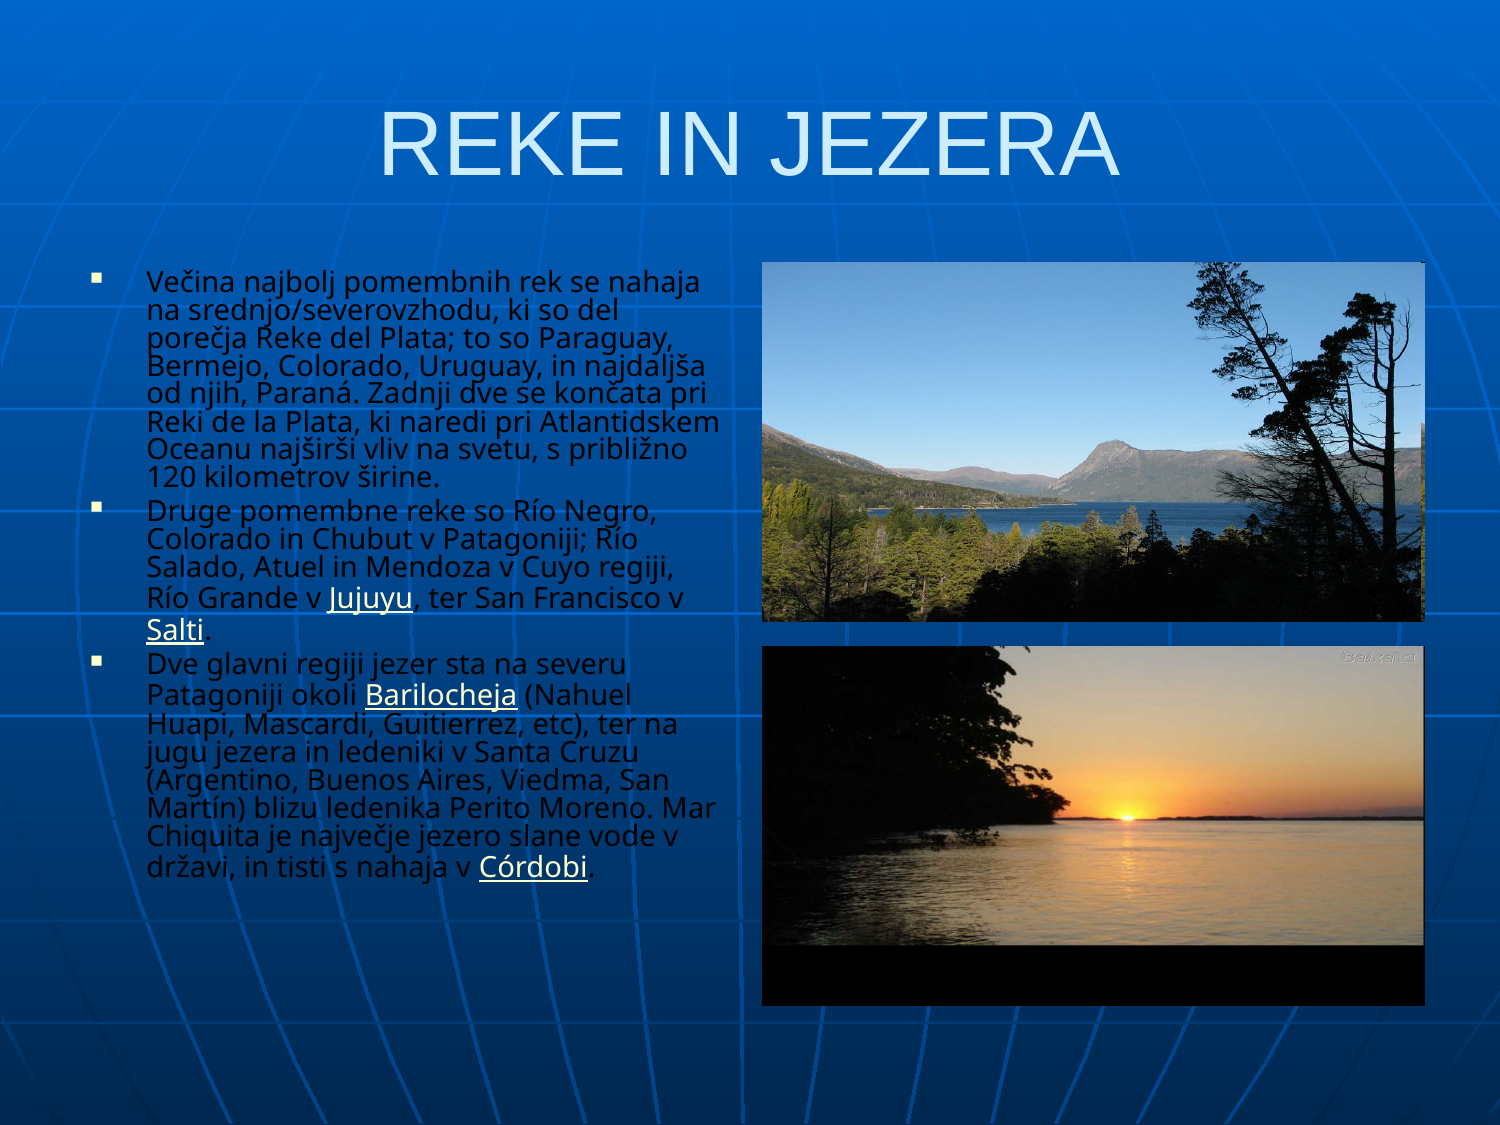

# REKE IN JEZERA
Večina najbolj pomembnih rek se nahaja na srednjo/severovzhodu, ki so del porečja Reke del Plata; to so Paraguay, Bermejo, Colorado, Uruguay, in najdaljša od njih, Paraná. Zadnji dve se končata pri Reki de la Plata, ki naredi pri Atlantidskem Oceanu najširši vliv na svetu, s približno 120 kilometrov širine.
Druge pomembne reke so Río Negro, Colorado in Chubut v Patagoniji; Río Salado, Atuel in Mendoza v Cuyo regiji, Río Grande v Jujuyu, ter San Francisco v Salti.
Dve glavni regiji jezer sta na severu Patagoniji okoli Barilocheja (Nahuel Huapi, Mascardi, Guitierrez, etc), ter na jugu jezera in ledeniki v Santa Cruzu (Argentino, Buenos Aires, Viedma, San Martín) blizu ledenika Perito Moreno. Mar Chiquita je največje jezero slane vode v državi, in tisti s nahaja v Córdobi.